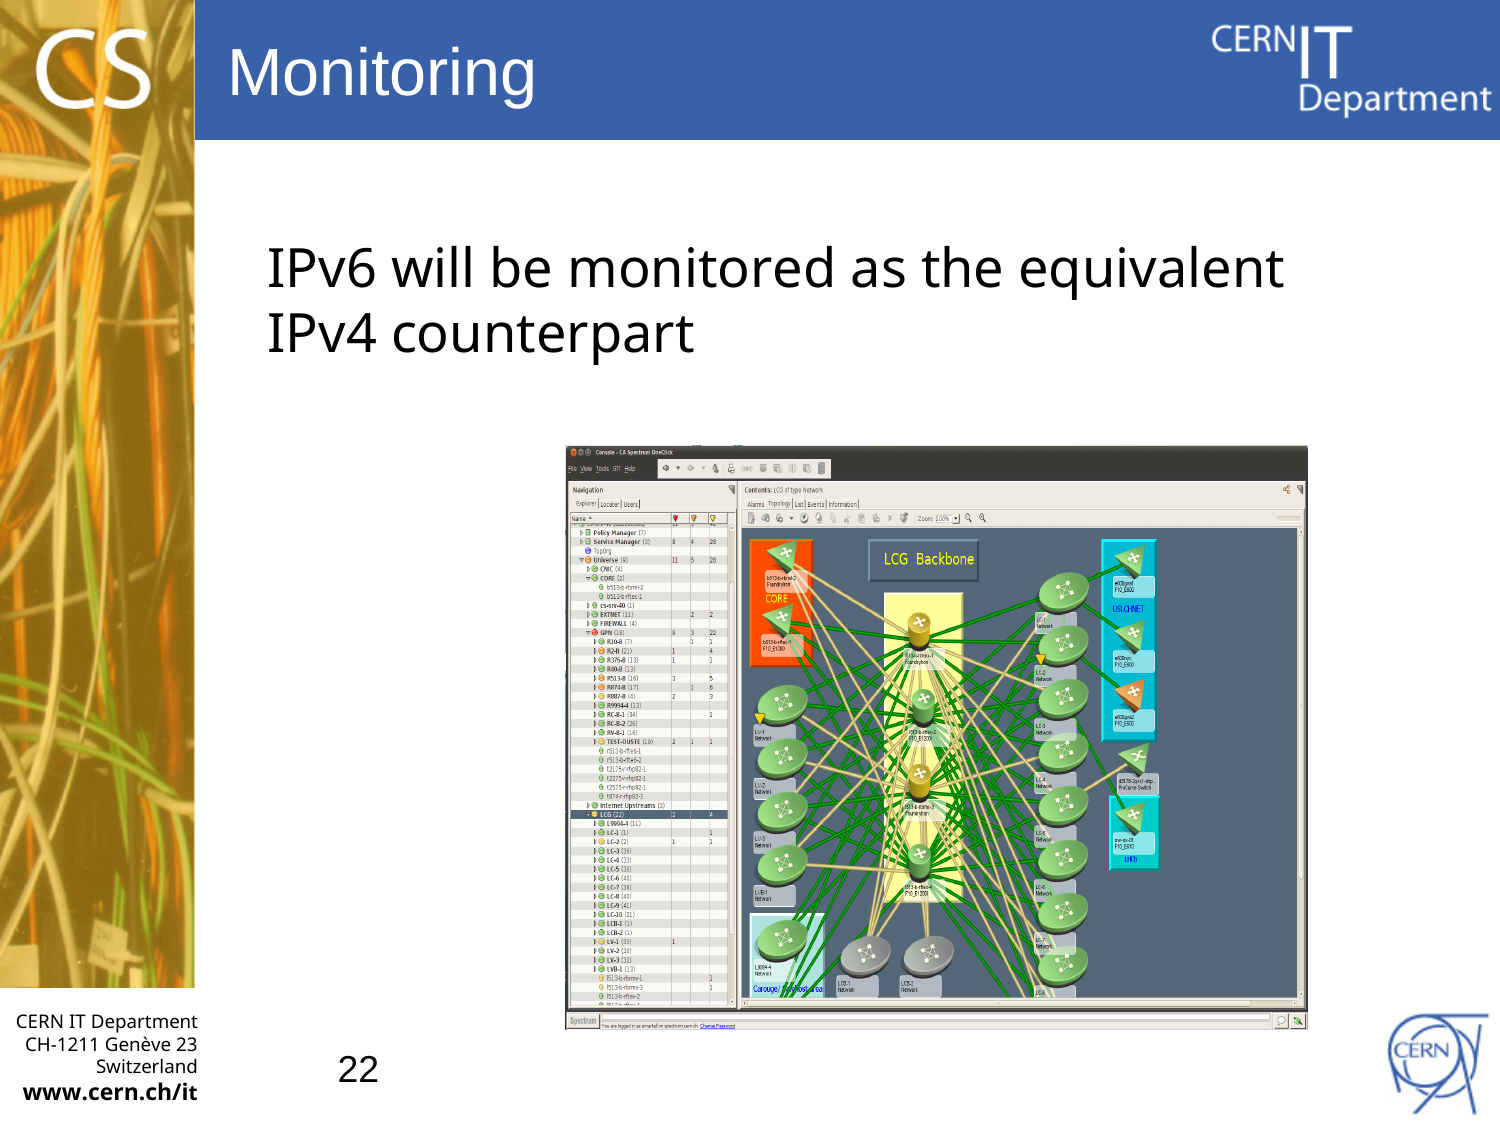

# Monitoring
IPv6 will be monitored as the equivalent IPv4 counterpart